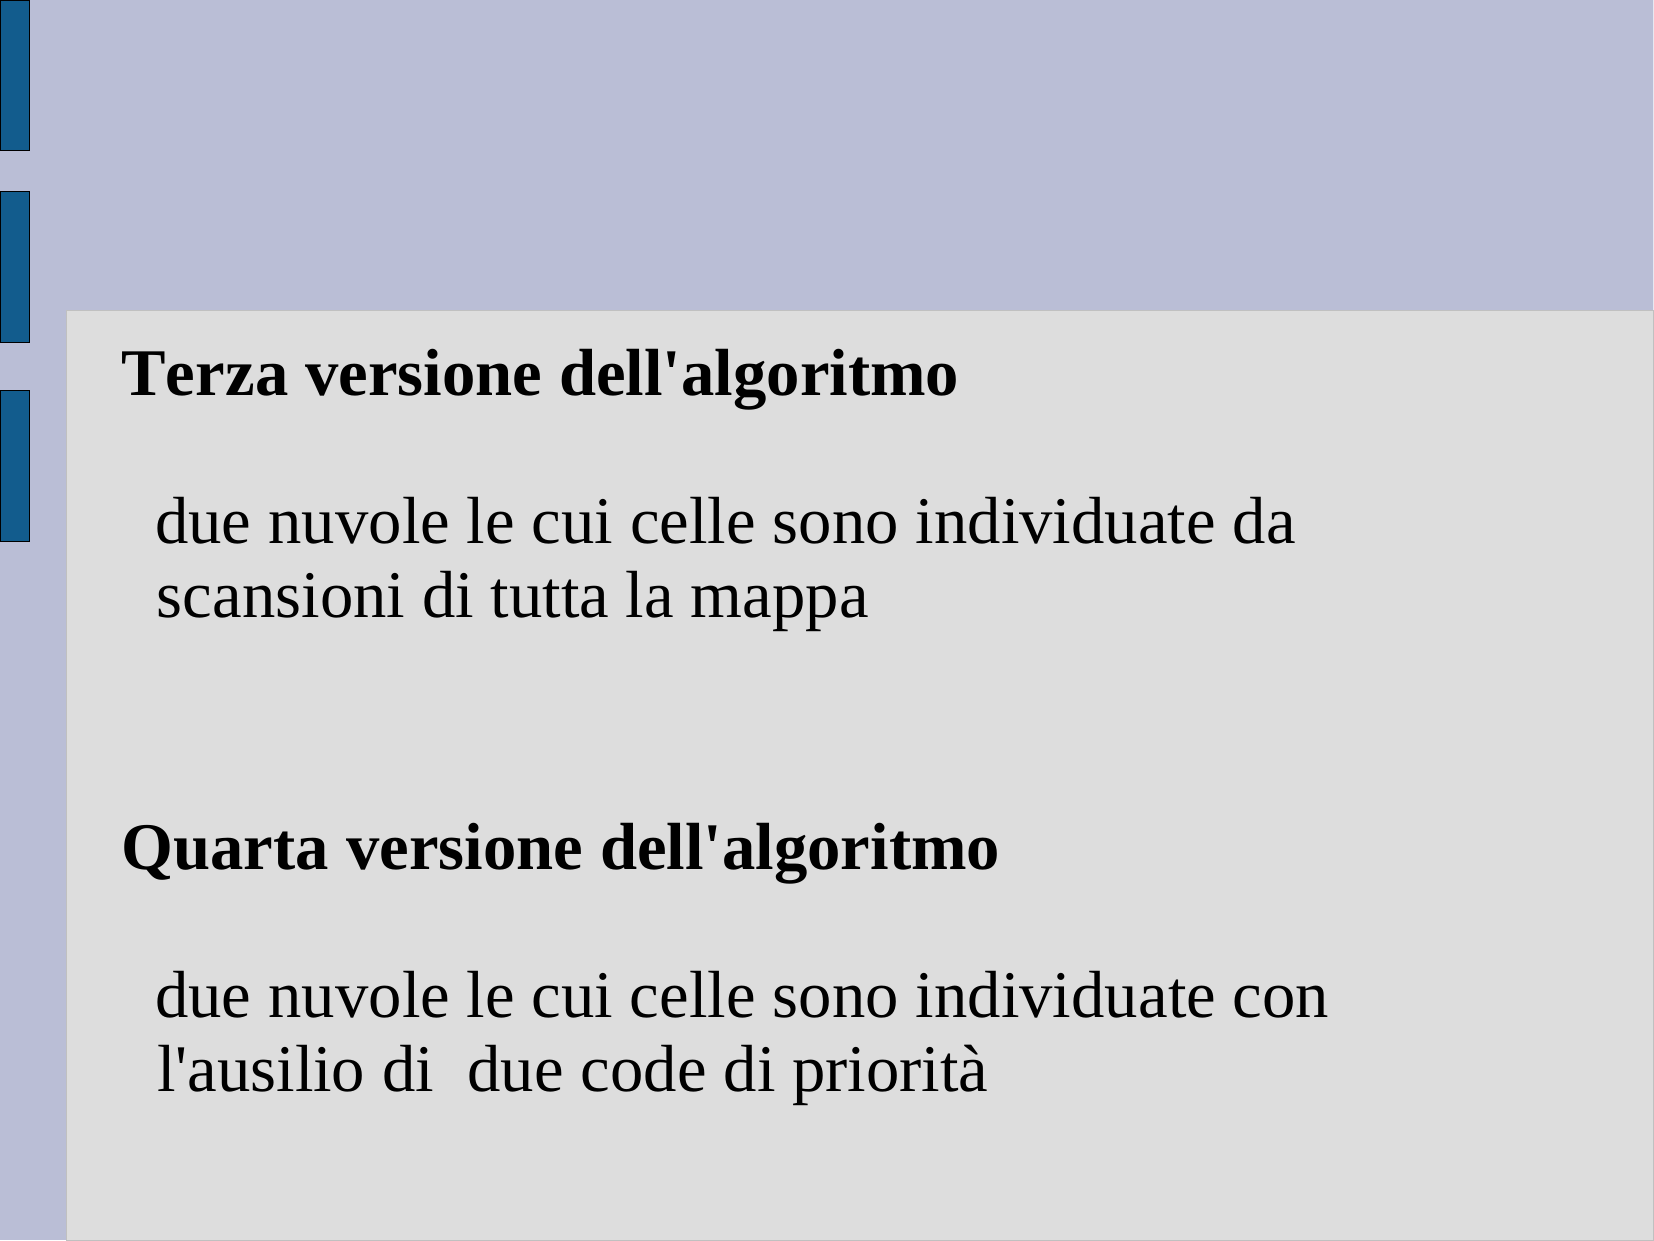

#
Terza versione dell'algoritmo
 due nuvole le cui celle sono individuate da scansioni di tutta la mappa
Quarta versione dell'algoritmo
 due nuvole le cui celle sono individuate con l'ausilio di due code di priorità